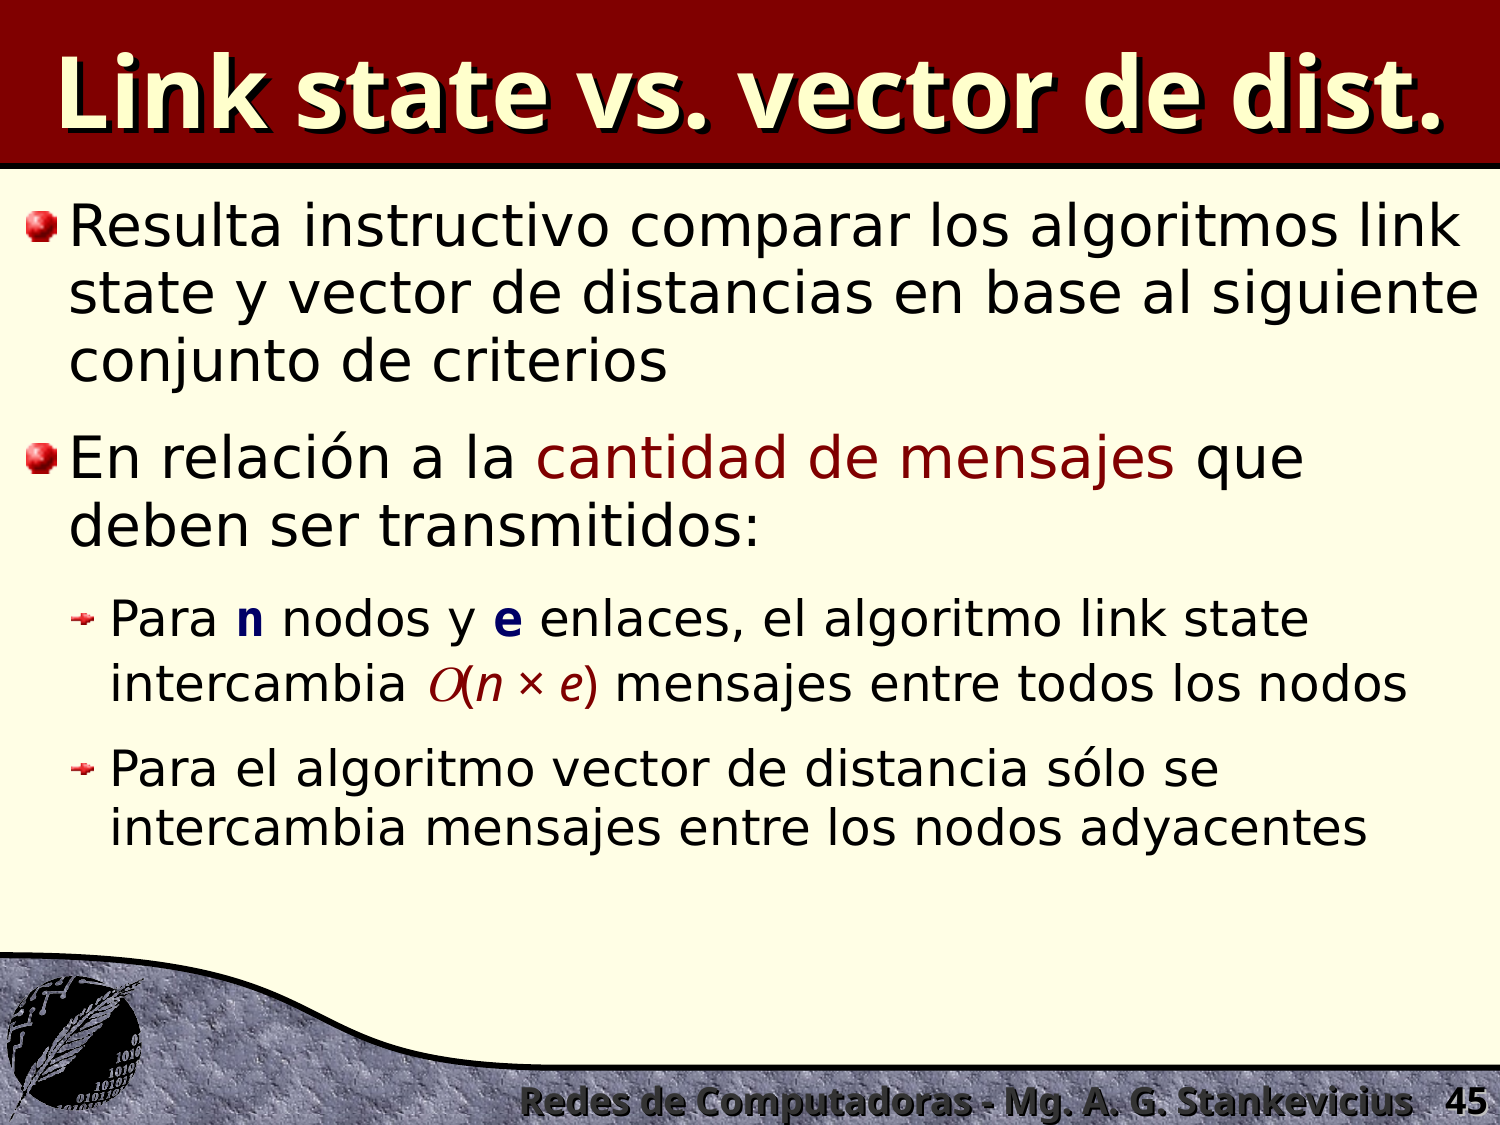

# Link state vs. vector de dist.
Resulta instructivo comparar los algoritmos link state y vector de distancias en base al siguiente conjunto de criterios
En relación a la cantidad de mensajes que deben ser transmitidos:
Para n nodos y e enlaces, el algoritmo link state intercambia Ο(n × e) mensajes entre todos los nodos
Para el algoritmo vector de distancia sólo se intercambia mensajes entre los nodos adyacentes
45